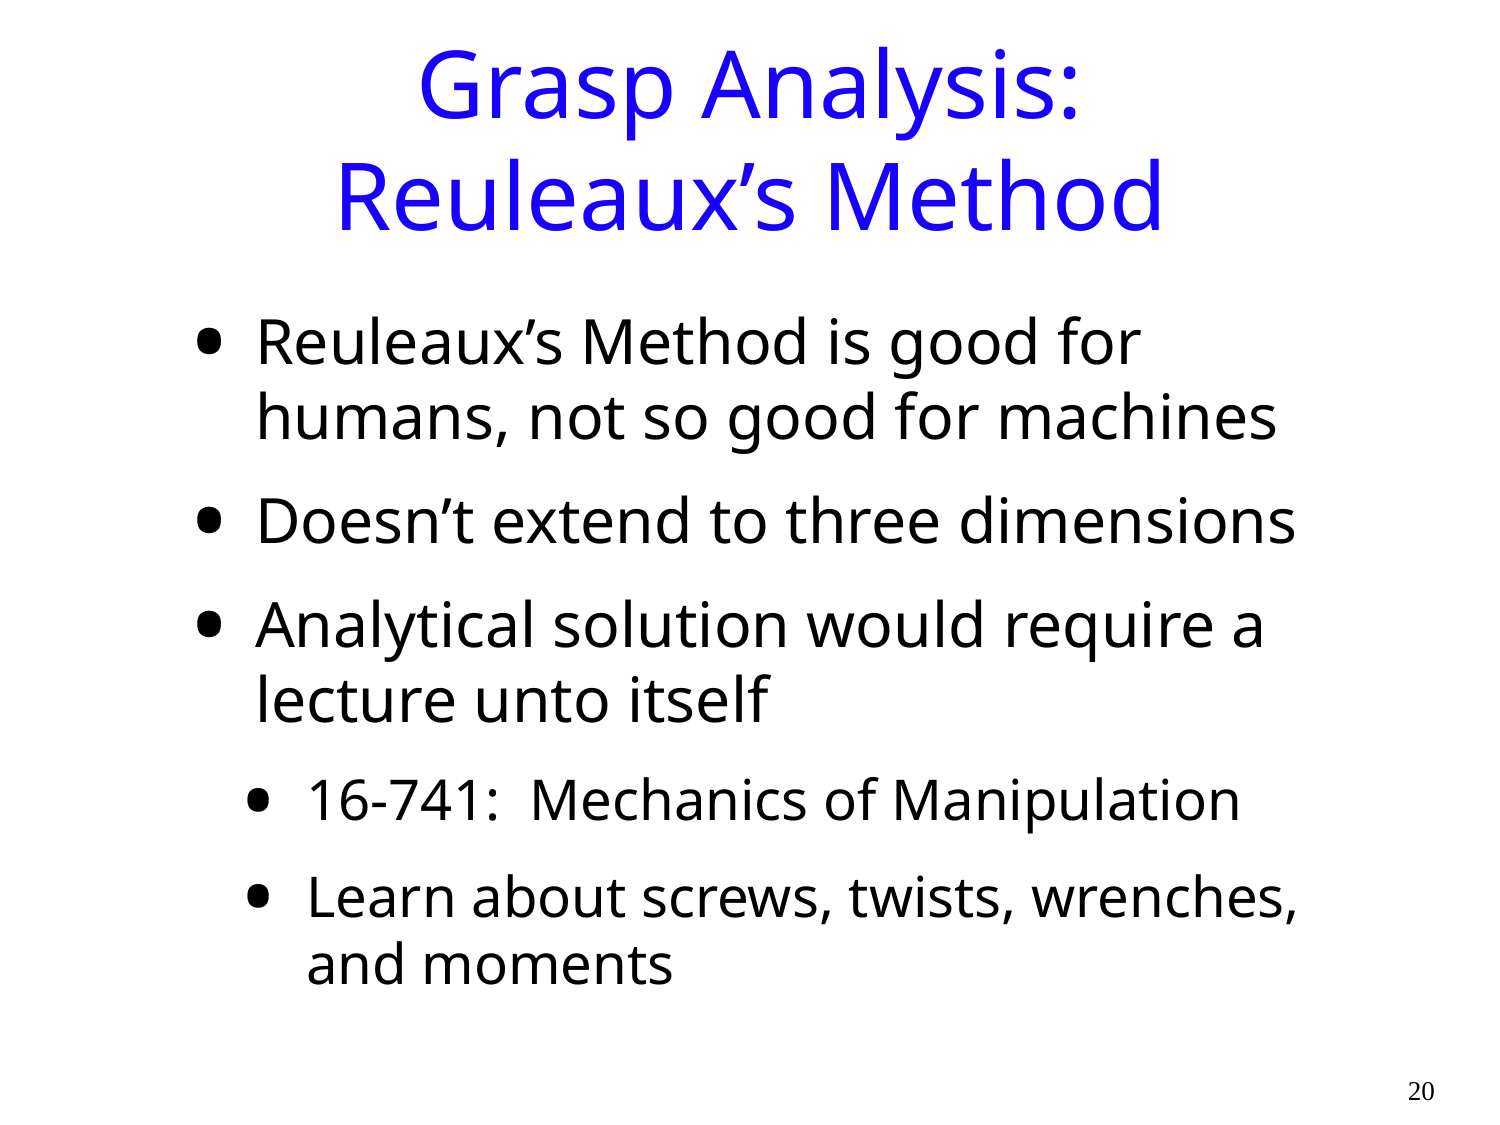

# Grasp Analysis: Reuleaux’s Method
Reuleaux’s Method is good for humans, not so good for machines
Doesn’t extend to three dimensions
Analytical solution would require a lecture unto itself
16-741: Mechanics of Manipulation
Learn about screws, twists, wrenches, and moments
20